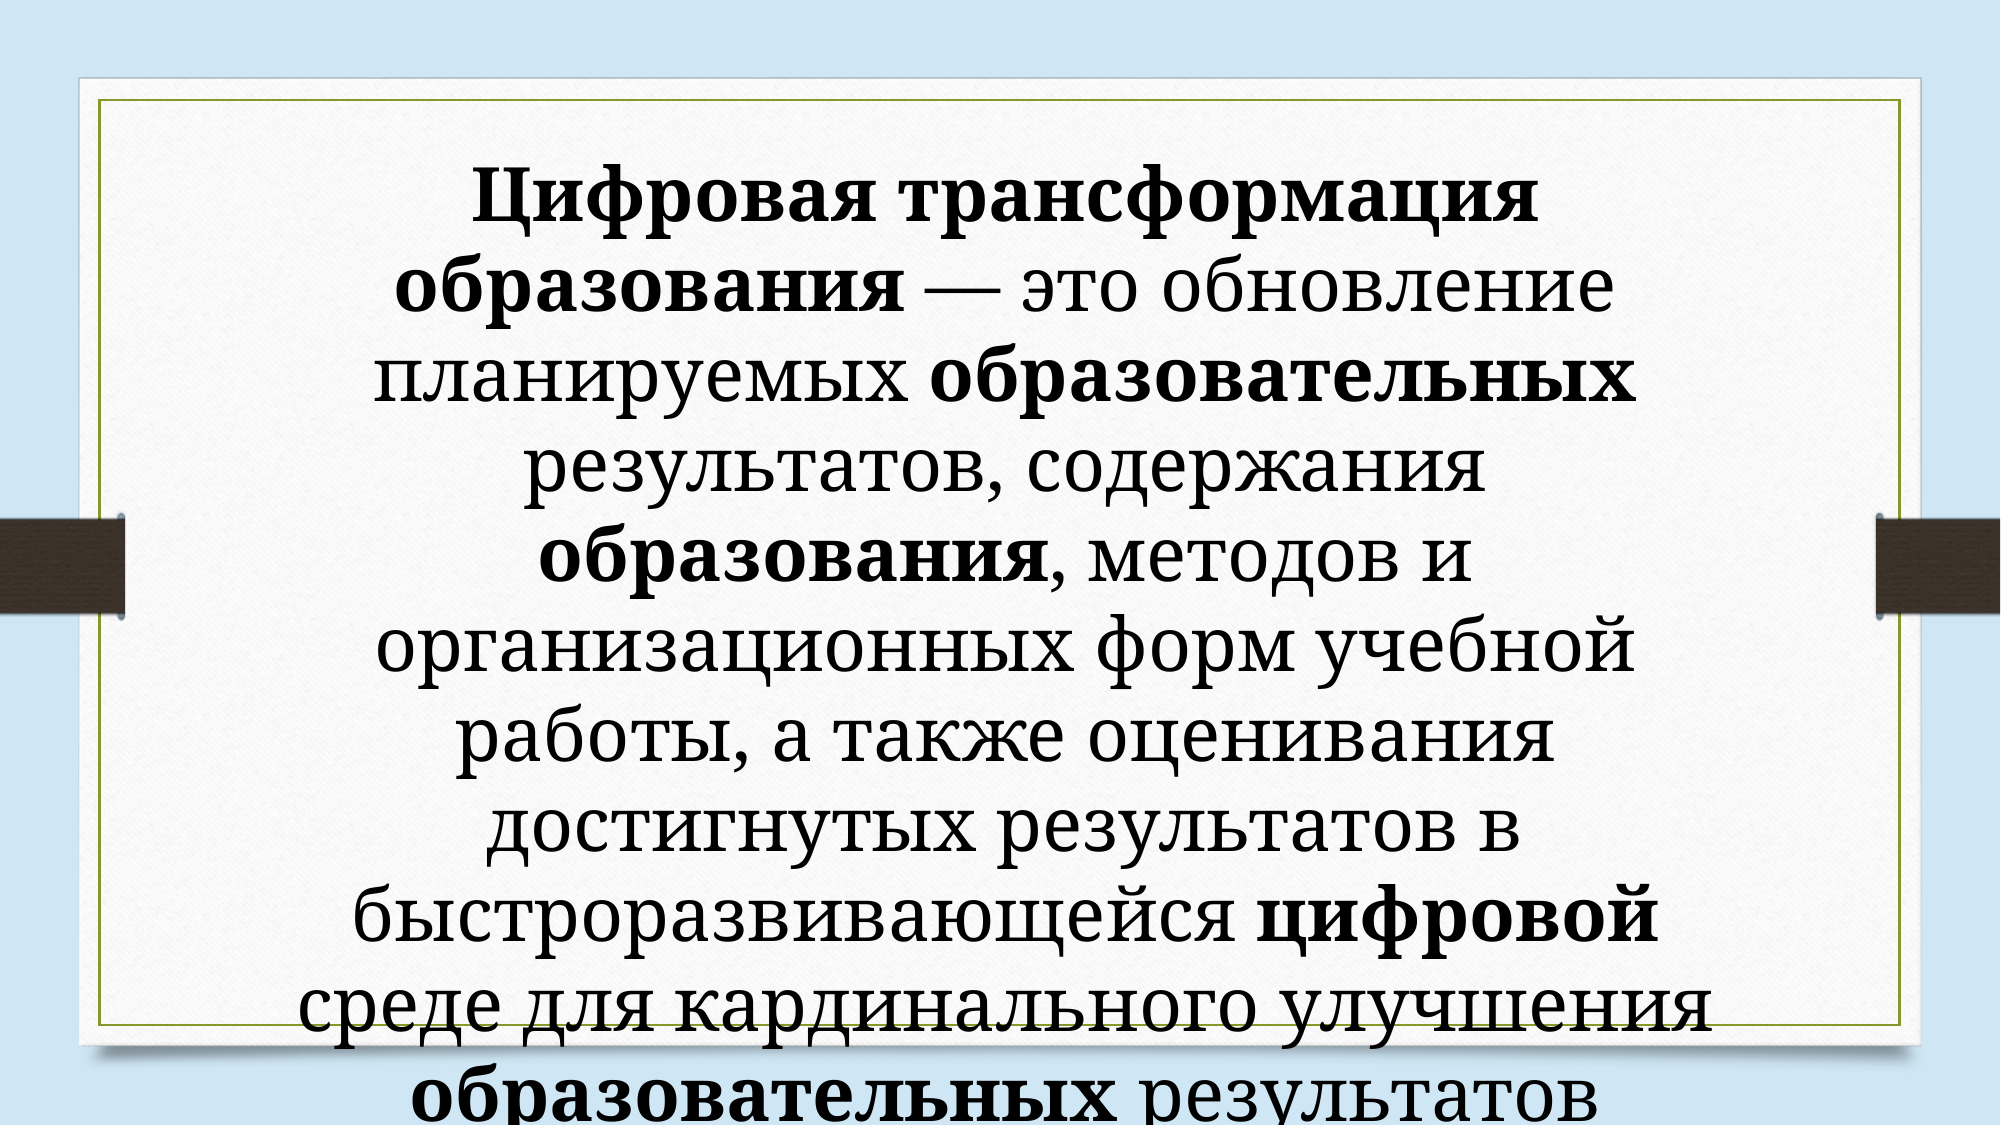

Цифровая трансформация образования — это обновление планируемых образовательных результатов, содержания образования, методов и организационных форм учебной работы, а также оценивания достигнутых результатов в быстроразвивающейся цифровой среде для кардинального улучшения образовательных результатов каждого обучающегося.